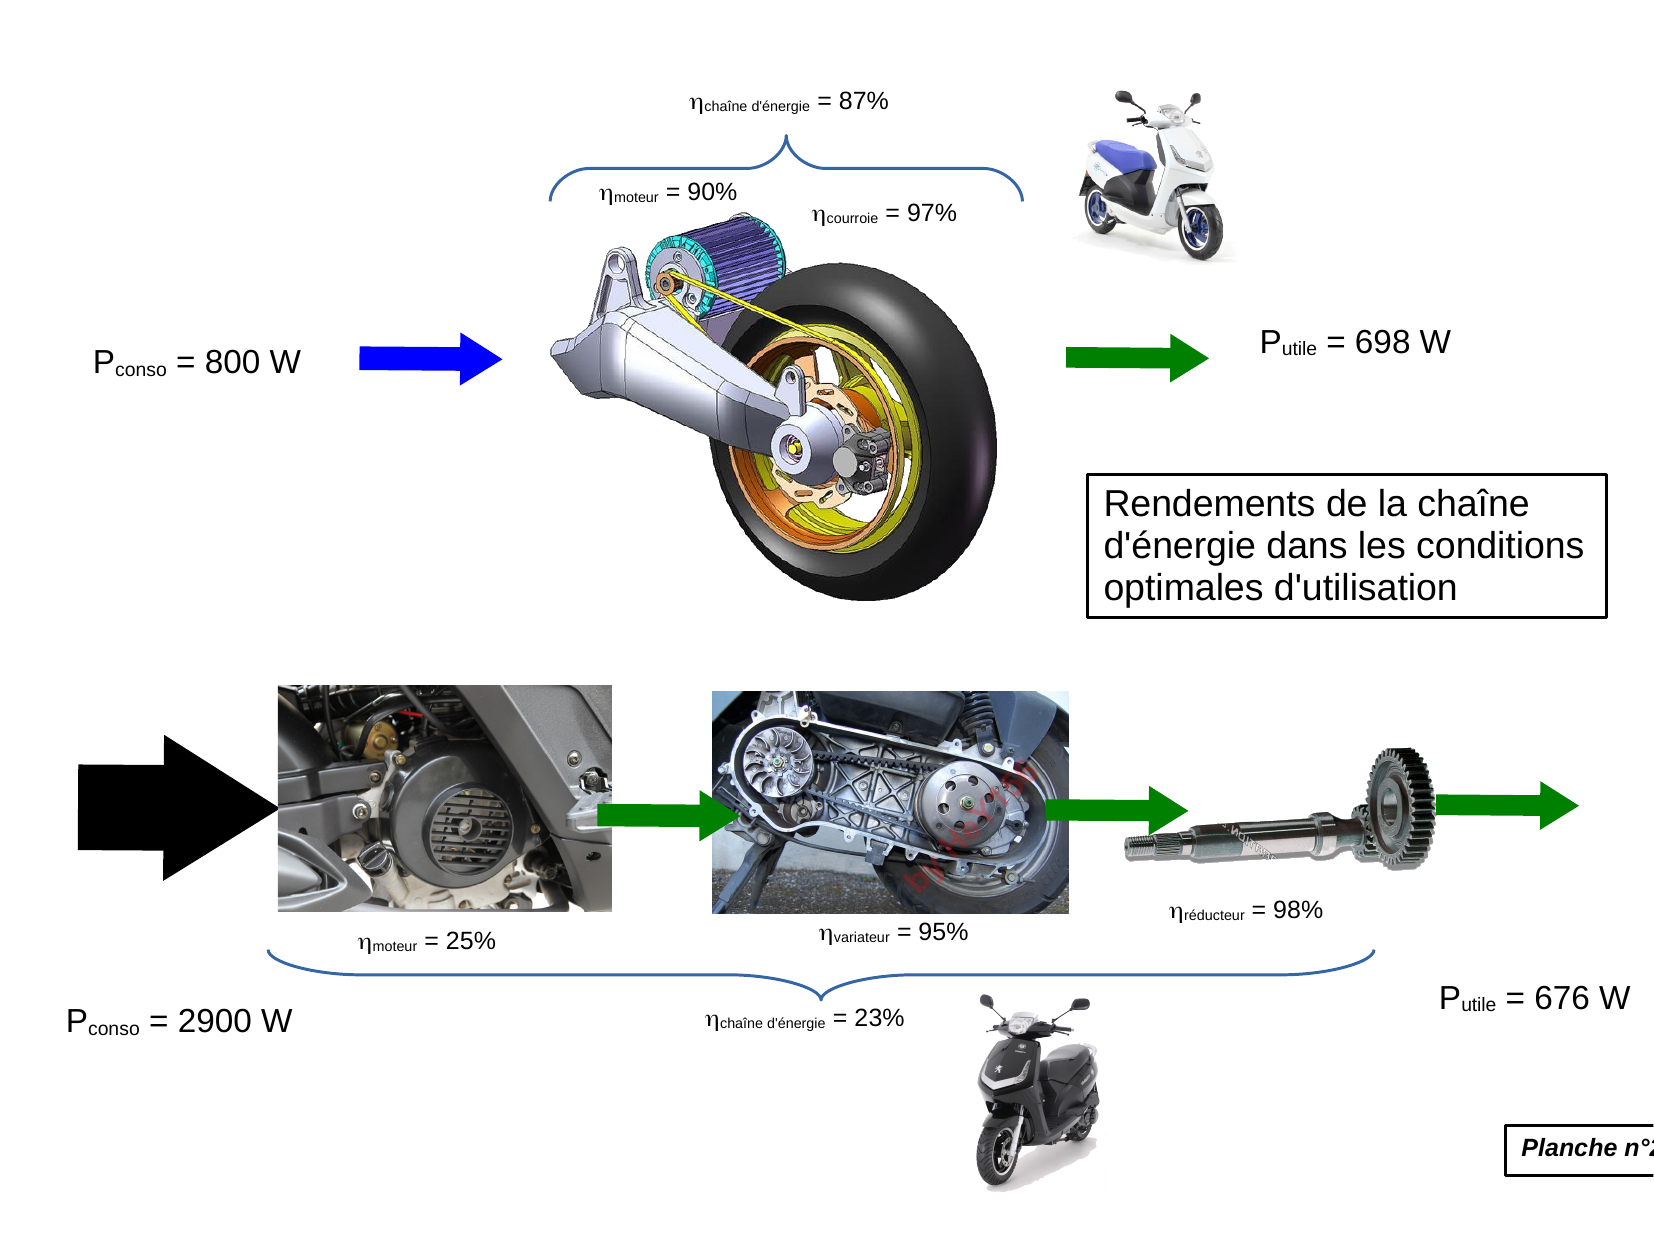

chaîne d'énergie = 87%
moteur = 90%
courroie = 97%
Putile = 698 W
Pconso = 800 W
Rendements de la chaîne d'énergie dans les conditions optimales d'utilisation
réducteur = 98%
variateur = 95%
moteur = 25%
Putile = 676 W
Pconso = 2900 W
chaîne d'énergie = 23%
Planche n°2